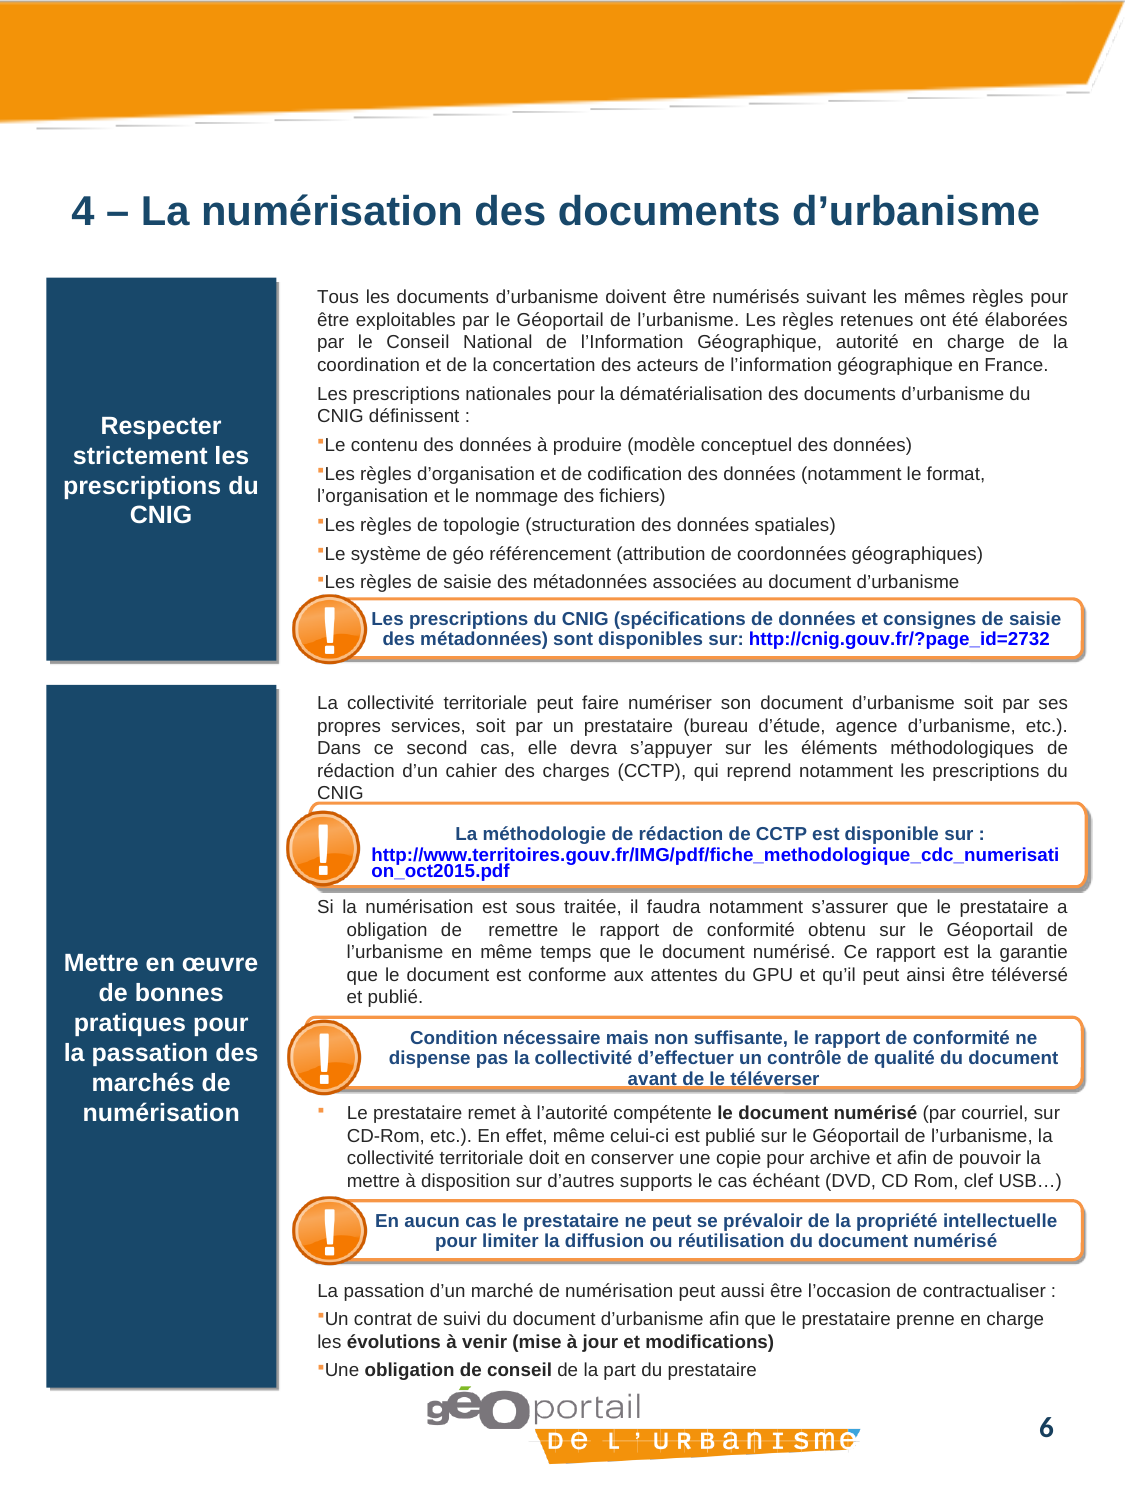

# 4 – La numérisation des documents d’urbanisme
Respecter strictement les prescriptions du CNIG
Tous les documents d’urbanisme doivent être numérisés suivant les mêmes règles pour être exploitables par le Géoportail de l’urbanisme. Les règles retenues ont été élaborées par le Conseil National de l’Information Géographique, autorité en charge de la coordination et de la concertation des acteurs de l’information géographique en France.
Les prescriptions nationales pour la dématérialisation des documents d’urbanisme du CNIG définissent :
Le contenu des données à produire (modèle conceptuel des données)
Les règles d’organisation et de codification des données (notamment le format, l’organisation et le nommage des fichiers)
Les règles de topologie (structuration des données spatiales)
Le système de géo référencement (attribution de coordonnées géographiques)
Les règles de saisie des métadonnées associées au document d’urbanisme
Les prescriptions du CNIG (spécifications de données et consignes de saisie des métadonnées) sont disponibles sur: http://cnig.gouv.fr/?page_id=2732
Mettre en œuvre de bonnes pratiques pour la passation des marchés de numérisation
La collectivité territoriale peut faire numériser son document d’urbanisme soit par ses propres services, soit par un prestataire (bureau d’étude, agence d’urbanisme, etc.). Dans ce second cas, elle devra s’appuyer sur les éléments méthodologiques de rédaction d’un cahier des charges (CCTP), qui reprend notamment les prescriptions du CNIG
La méthodologie de rédaction de CCTP est disponible sur :
http://www.territoires.gouv.fr/IMG/pdf/fiche_methodologique_cdc_numerisation_oct2015.pdf
Si la numérisation est sous traitée, il faudra notamment s’assurer que le prestataire a obligation de remettre le rapport de conformité obtenu sur le Géoportail de l’urbanisme en même temps que le document numérisé. Ce rapport est la garantie que le document est conforme aux attentes du GPU et qu’il peut ainsi être téléversé et publié.
Condition nécessaire mais non suffisante, le rapport de conformité ne dispense pas la collectivité d’effectuer un contrôle de qualité du document avant de le téléverser
Le prestataire remet à l’autorité compétente le document numérisé (par courriel, sur CD-Rom, etc.). En effet, même celui-ci est publié sur le Géoportail de l’urbanisme, la collectivité territoriale doit en conserver une copie pour archive et afin de pouvoir la mettre à disposition sur d’autres supports le cas échéant (DVD, CD Rom, clef USB…)
En aucun cas le prestataire ne peut se prévaloir de la propriété intellectuelle pour limiter la diffusion ou réutilisation du document numérisé
La passation d’un marché de numérisation peut aussi être l’occasion de contractualiser :
Un contrat de suivi du document d’urbanisme afin que le prestataire prenne en charge les évolutions à venir (mise à jour et modifications)
Une obligation de conseil de la part du prestataire